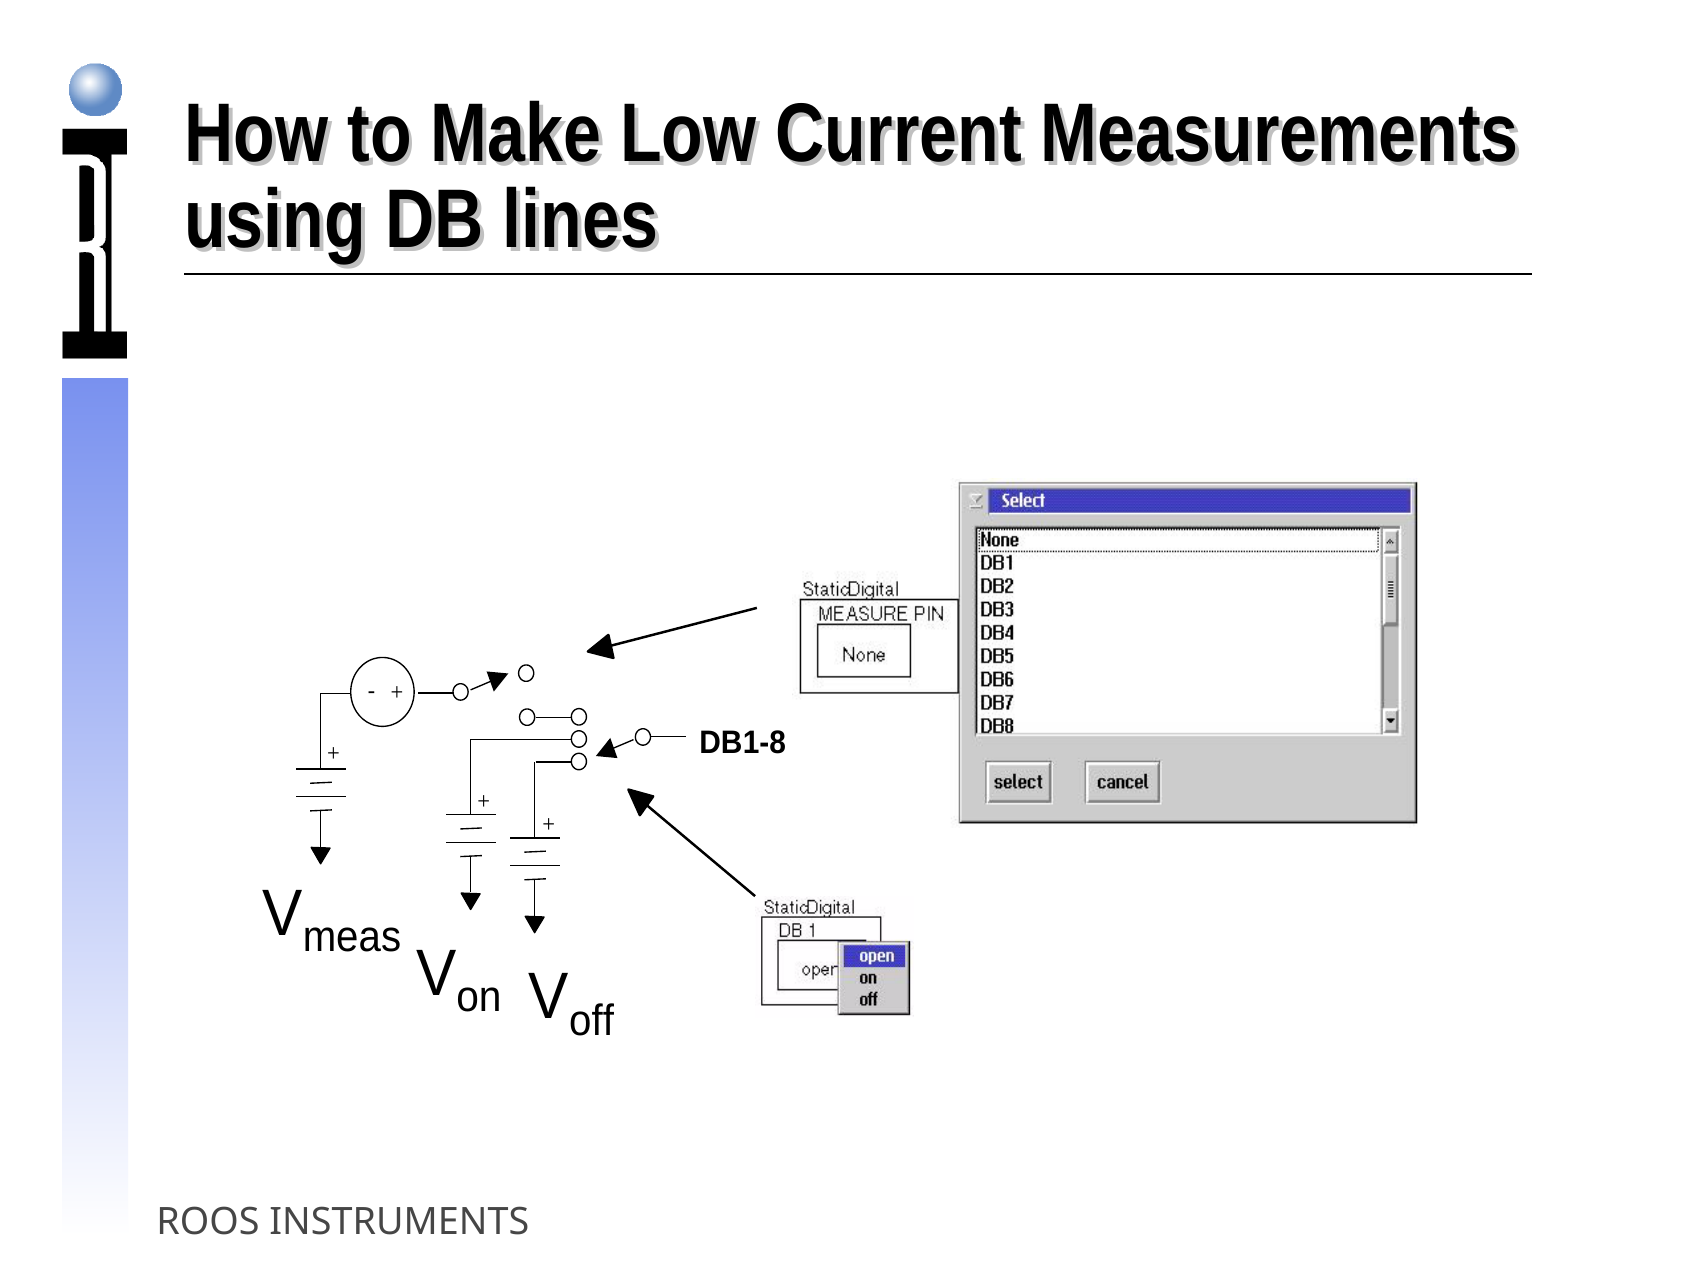

How to Make Low Current Measurements using DB lines
-
+
DB1-8
+
+
+
V
meas
V
V
on
off